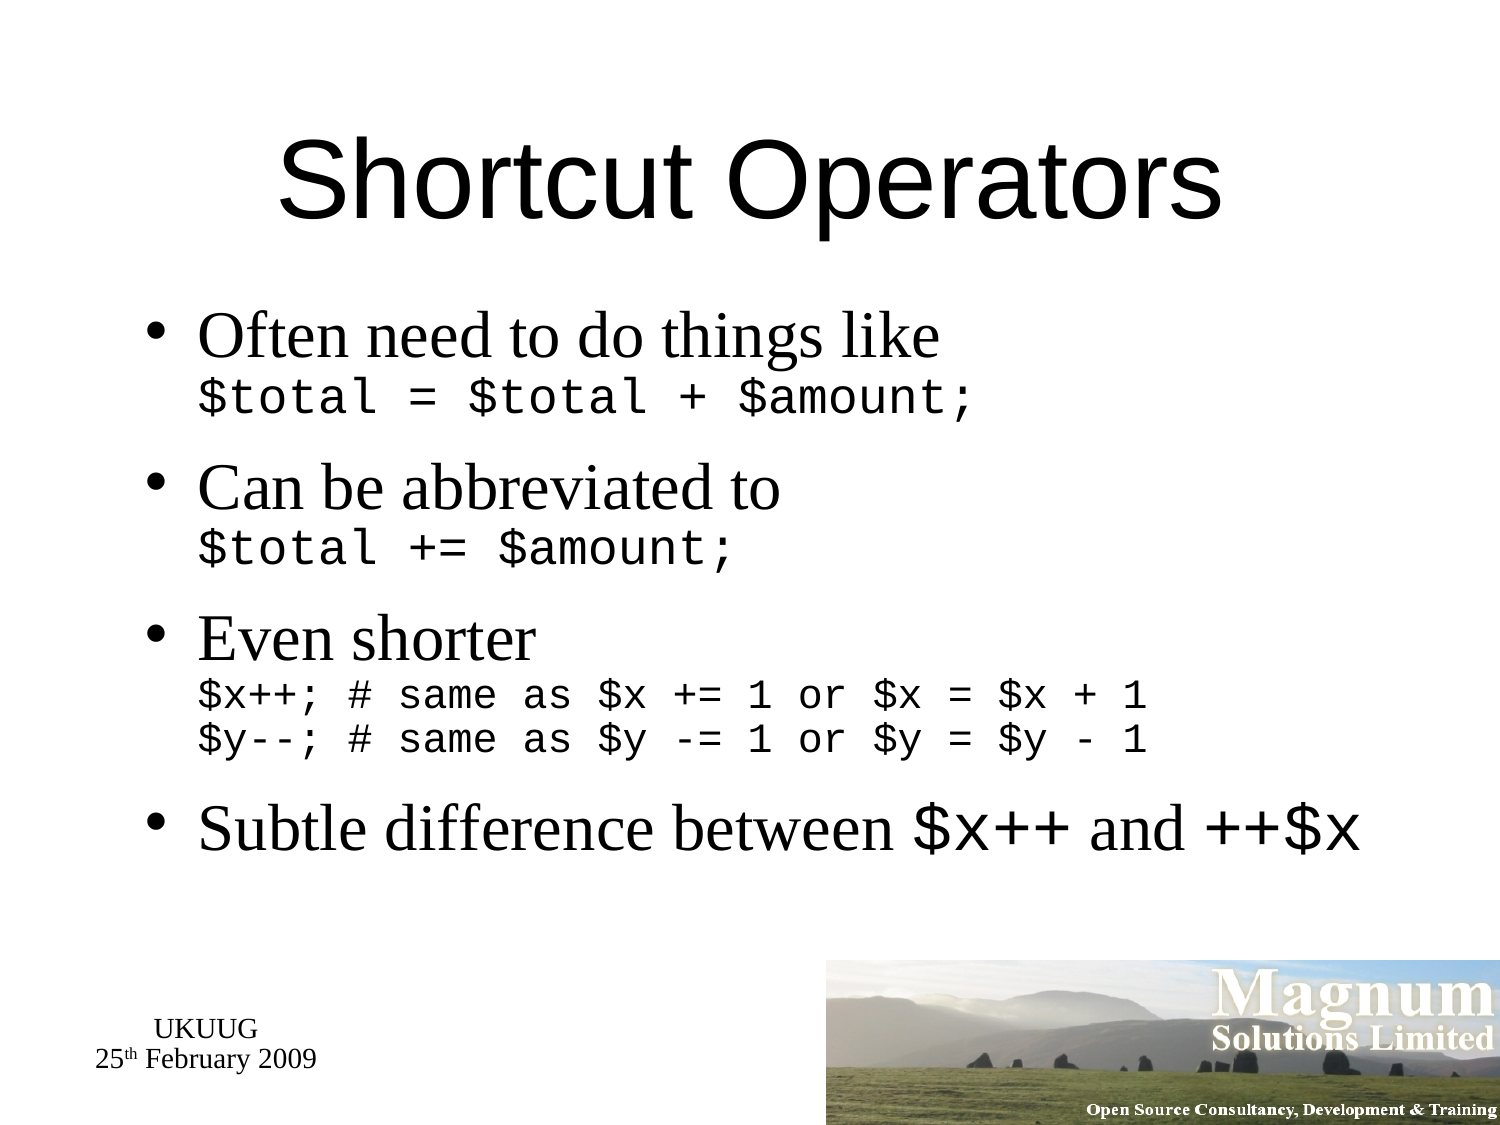

# Shortcut Operators
Often need to do things like
$total = $total + $amount;
Can be abbreviated to
$total += $amount;
Even shorter
$x++; # same as $x += 1 or $x = $x + 1
$y--; # same as $y -= 1 or $y = $y - 1
Subtle difference between $x++ and ++$x
51